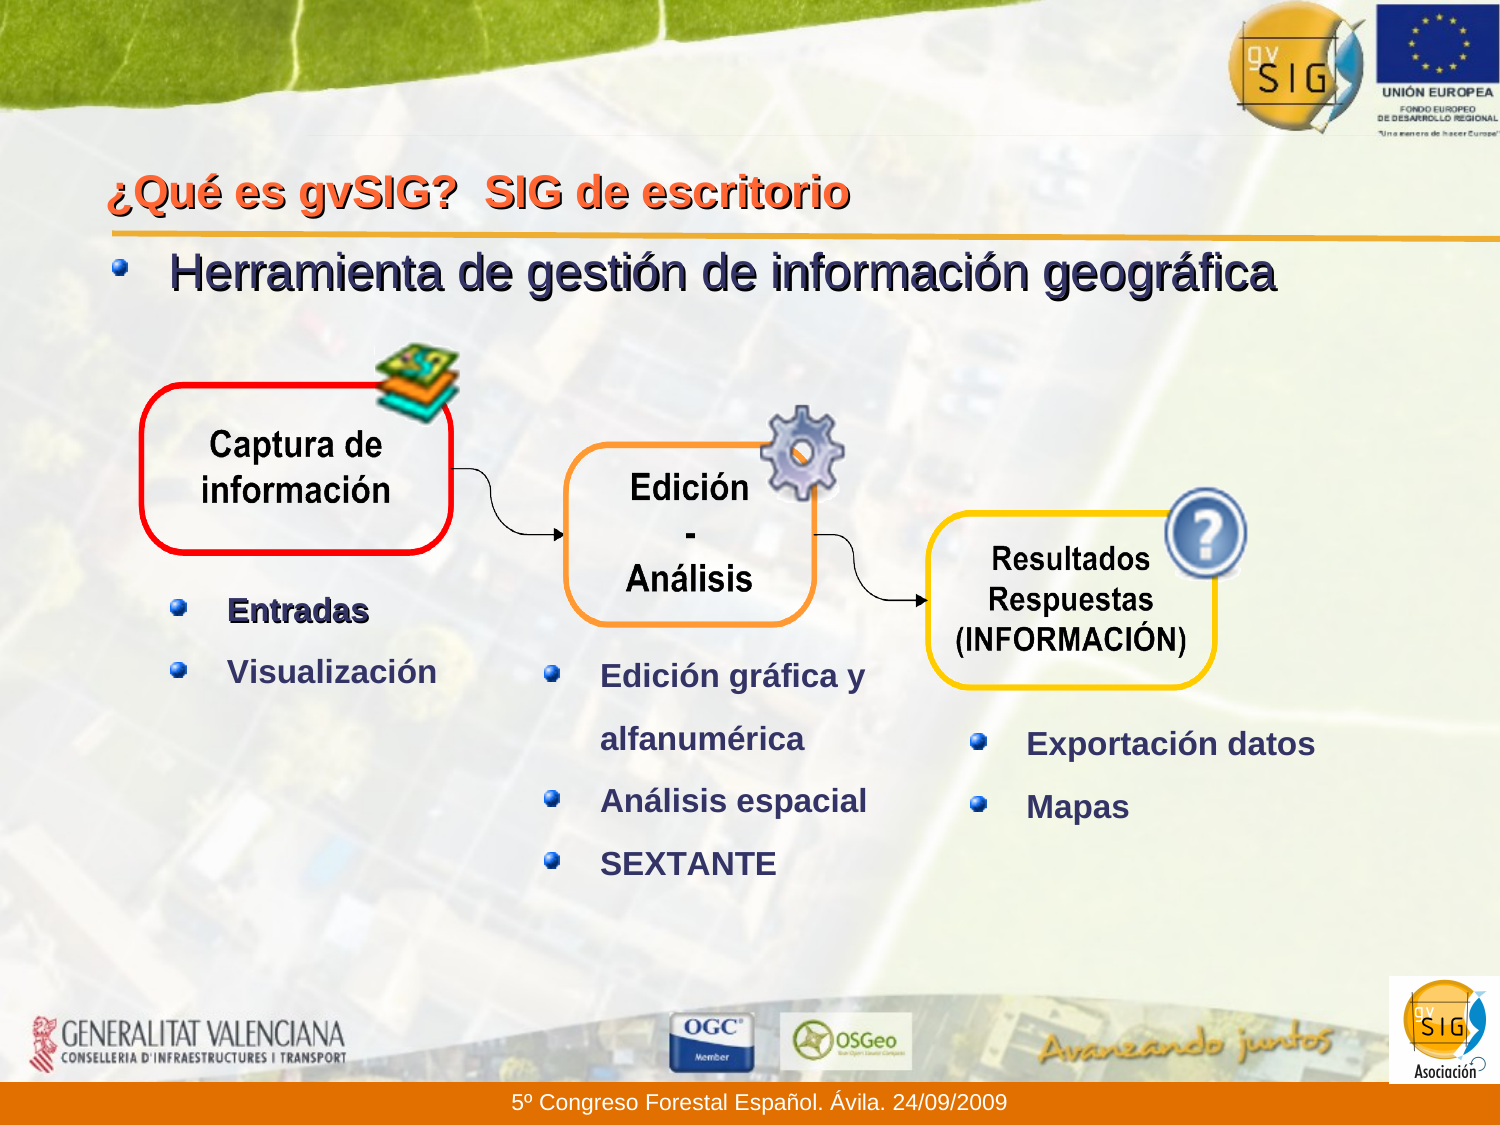

¿Qué es gvSIG? SIG de escritorio
Herramienta de gestión de información geográfica
Entradas
Visualización
Edición gráfica y
alfanumérica
Análisis espacial
SEXTANTE
Exportación datos
Mapas